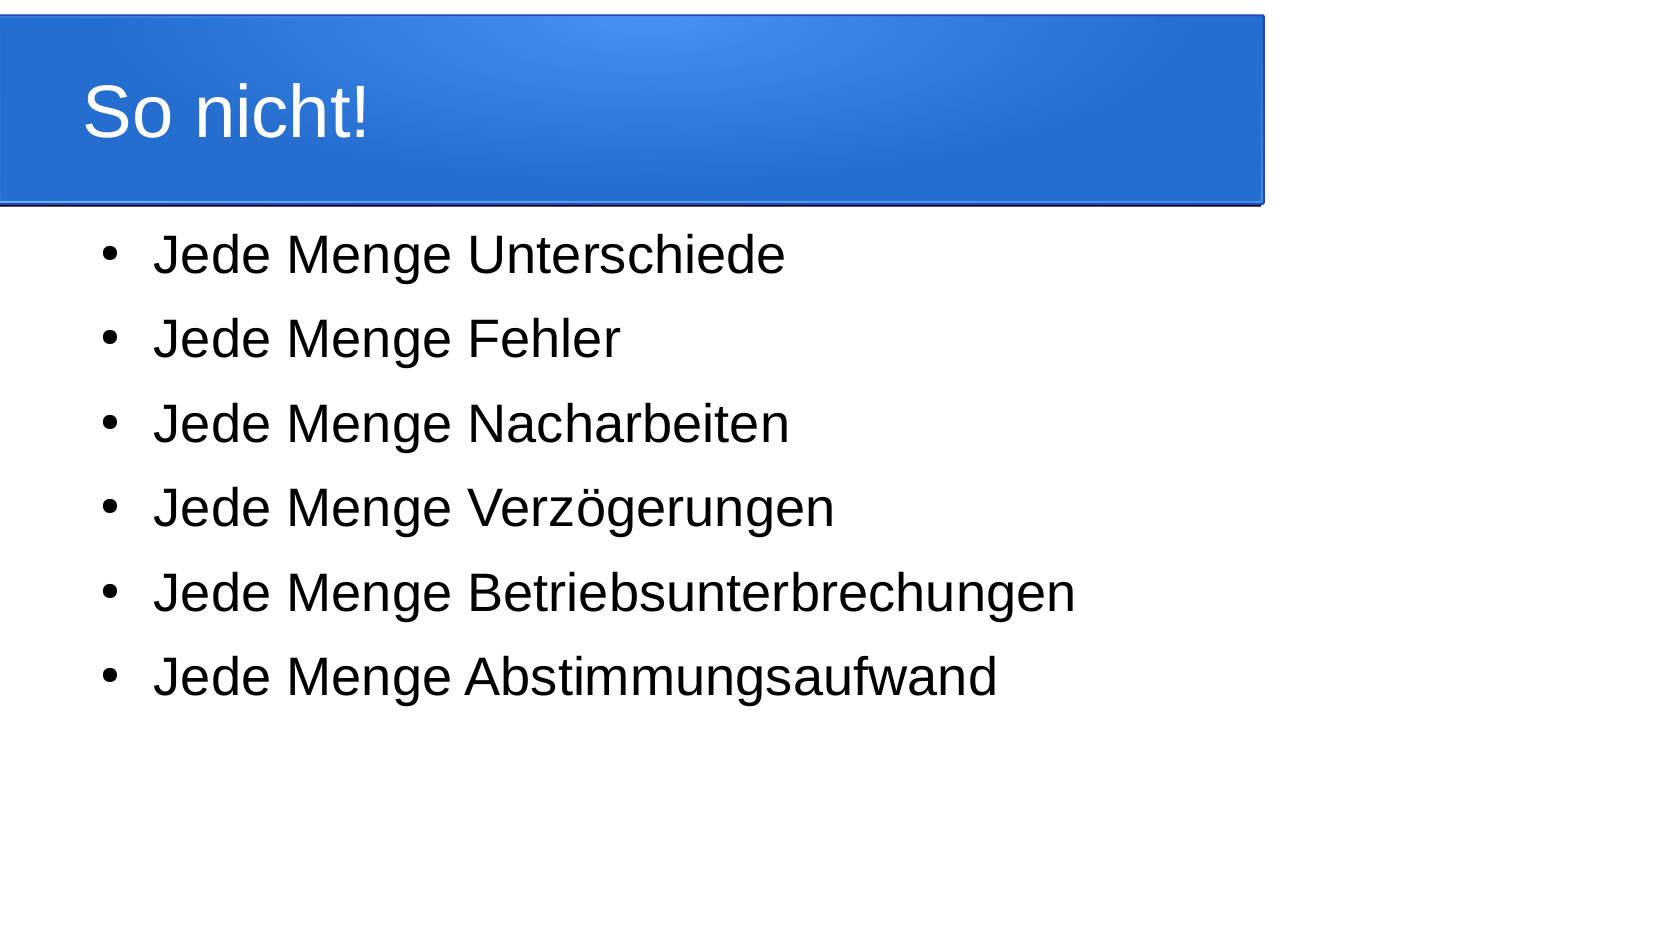

# So nicht!
Jede Menge Unterschiede
Jede Menge Fehler
Jede Menge Nacharbeiten
Jede Menge Verzögerungen
Jede Menge Betriebsunterbrechungen
Jede Menge Abstimmungsaufwand